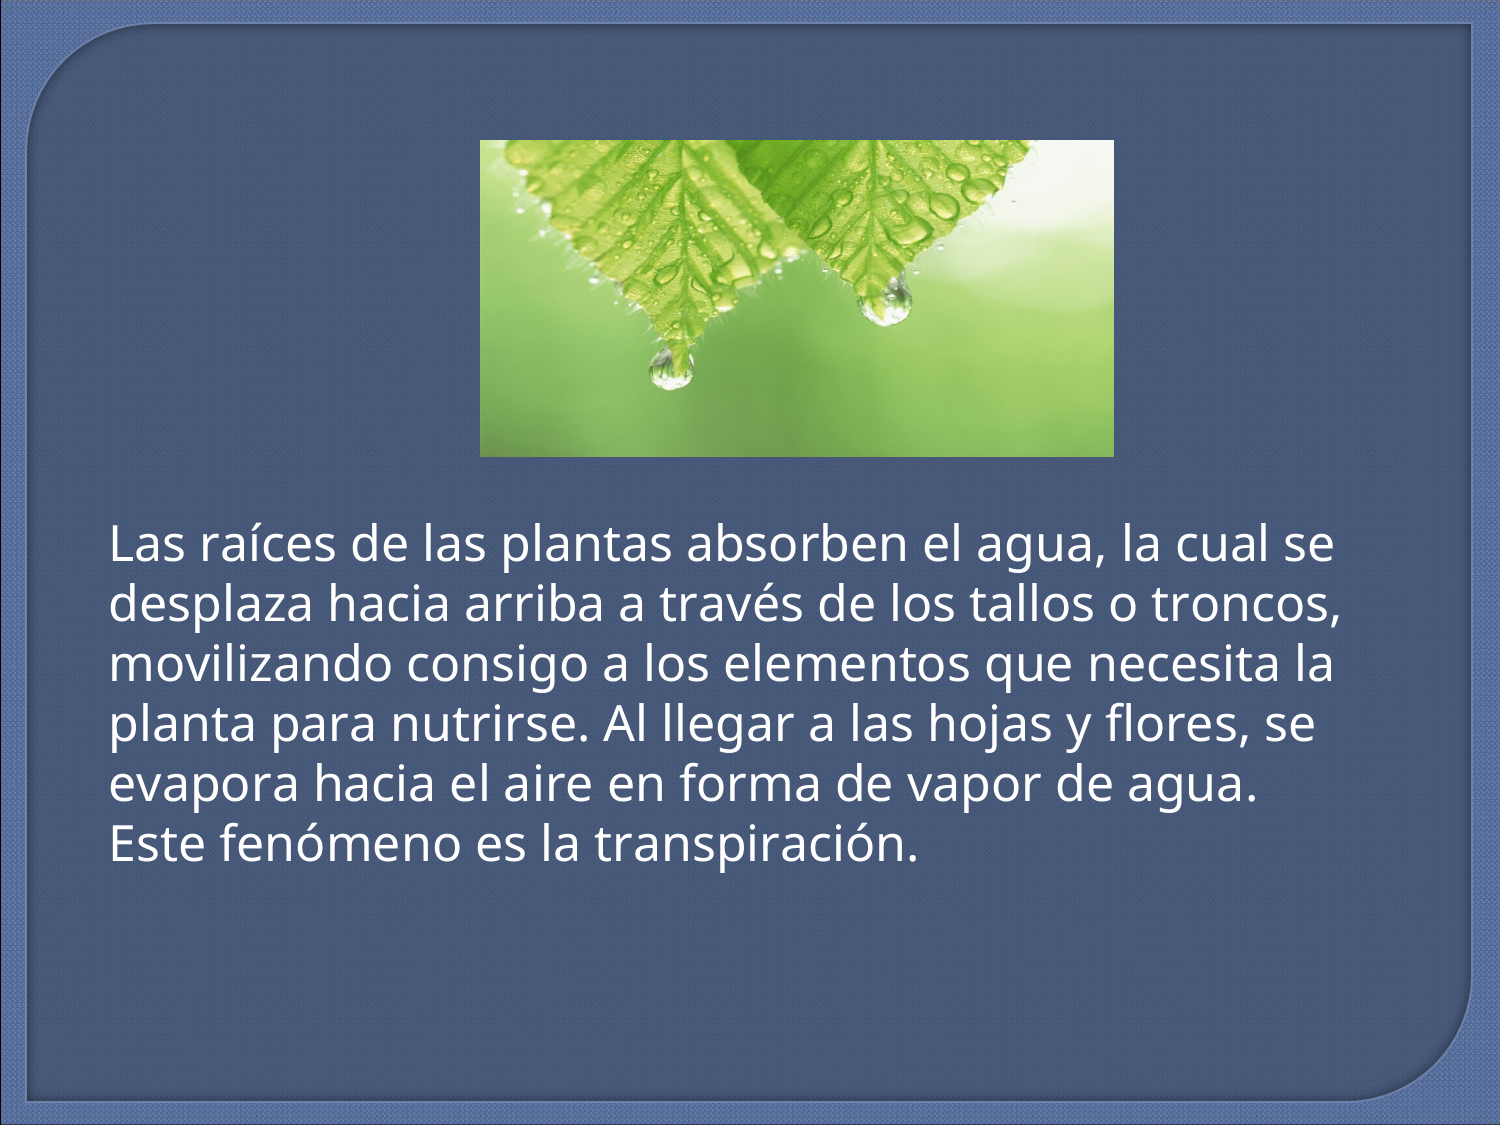

Las raíces de las plantas absorben el agua, la cual se desplaza hacia arriba a través de los tallos o troncos, movilizando consigo a los elementos que necesita la planta para nutrirse. Al llegar a las hojas y flores, se evapora hacia el aire en forma de vapor de agua. Este fenómeno es la transpiración.